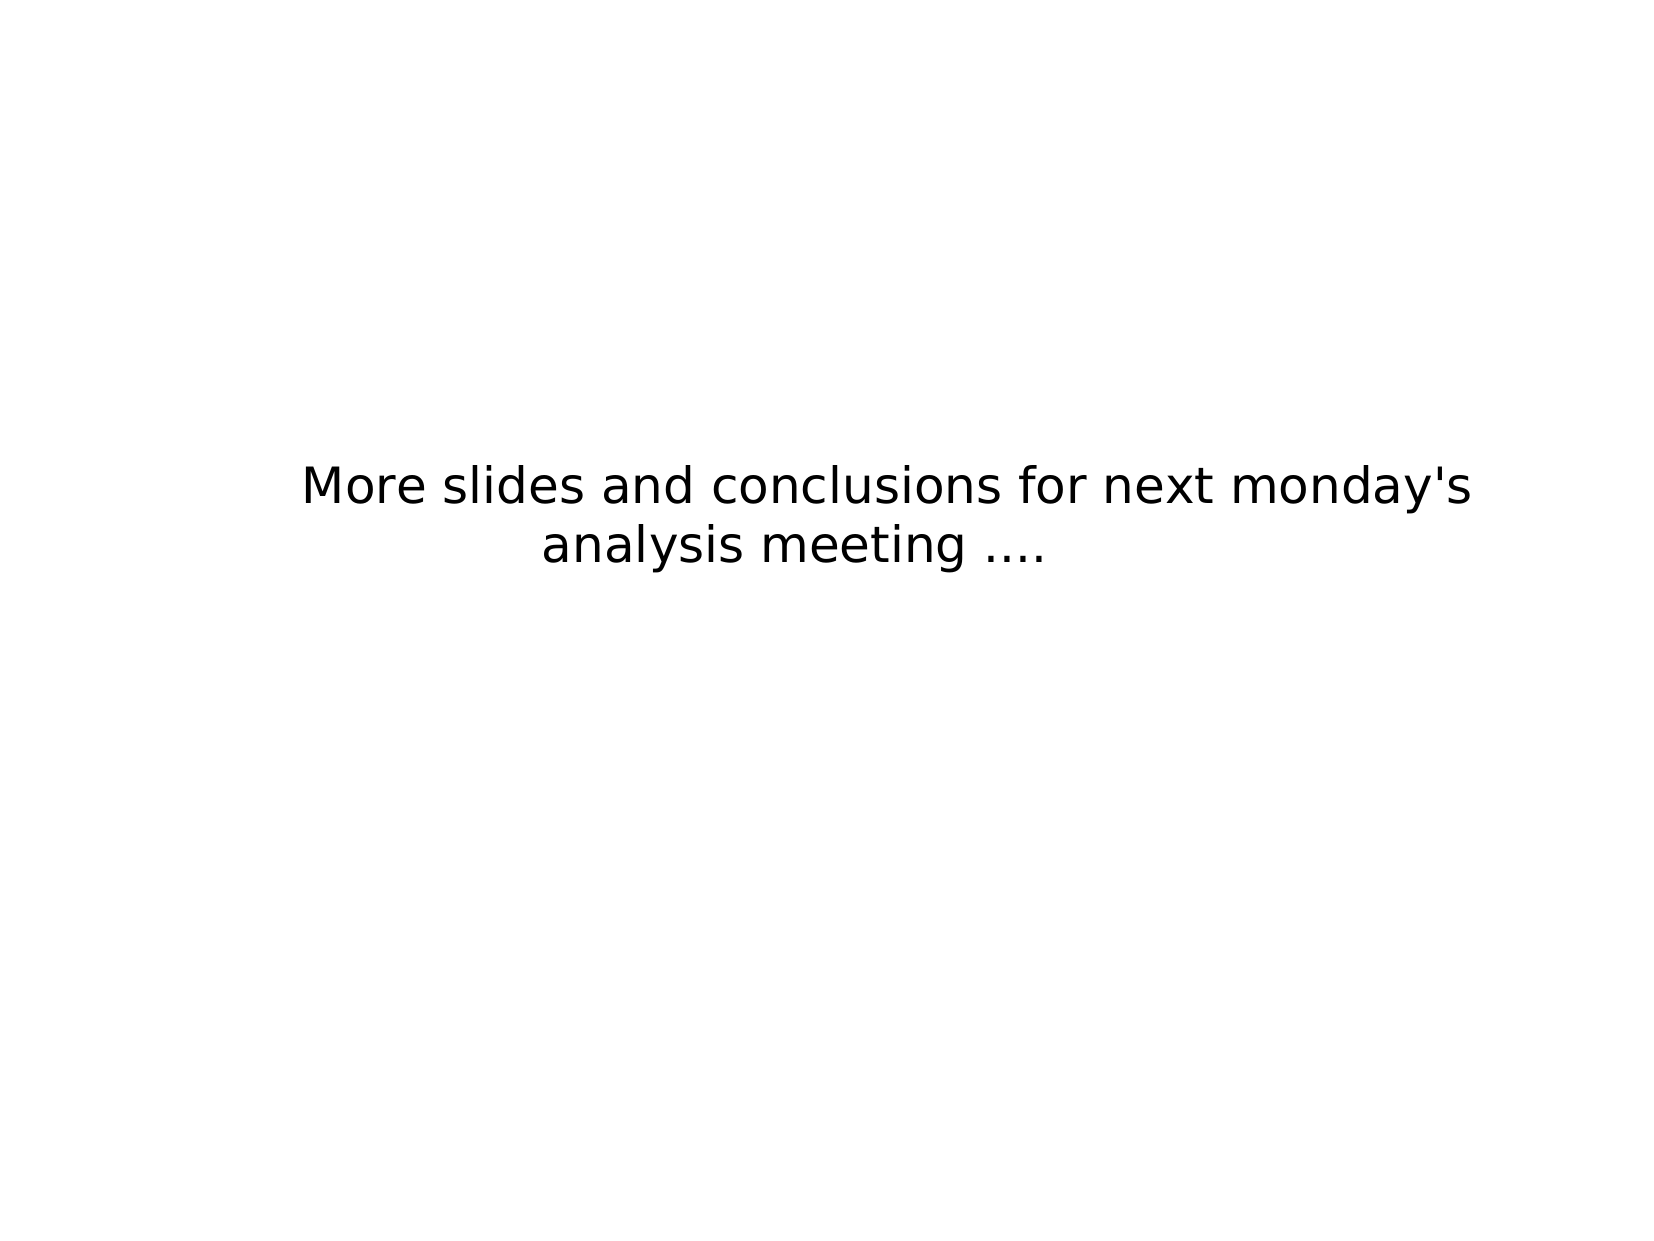

More slides and conclusions for next monday's
 analysis meeting ....